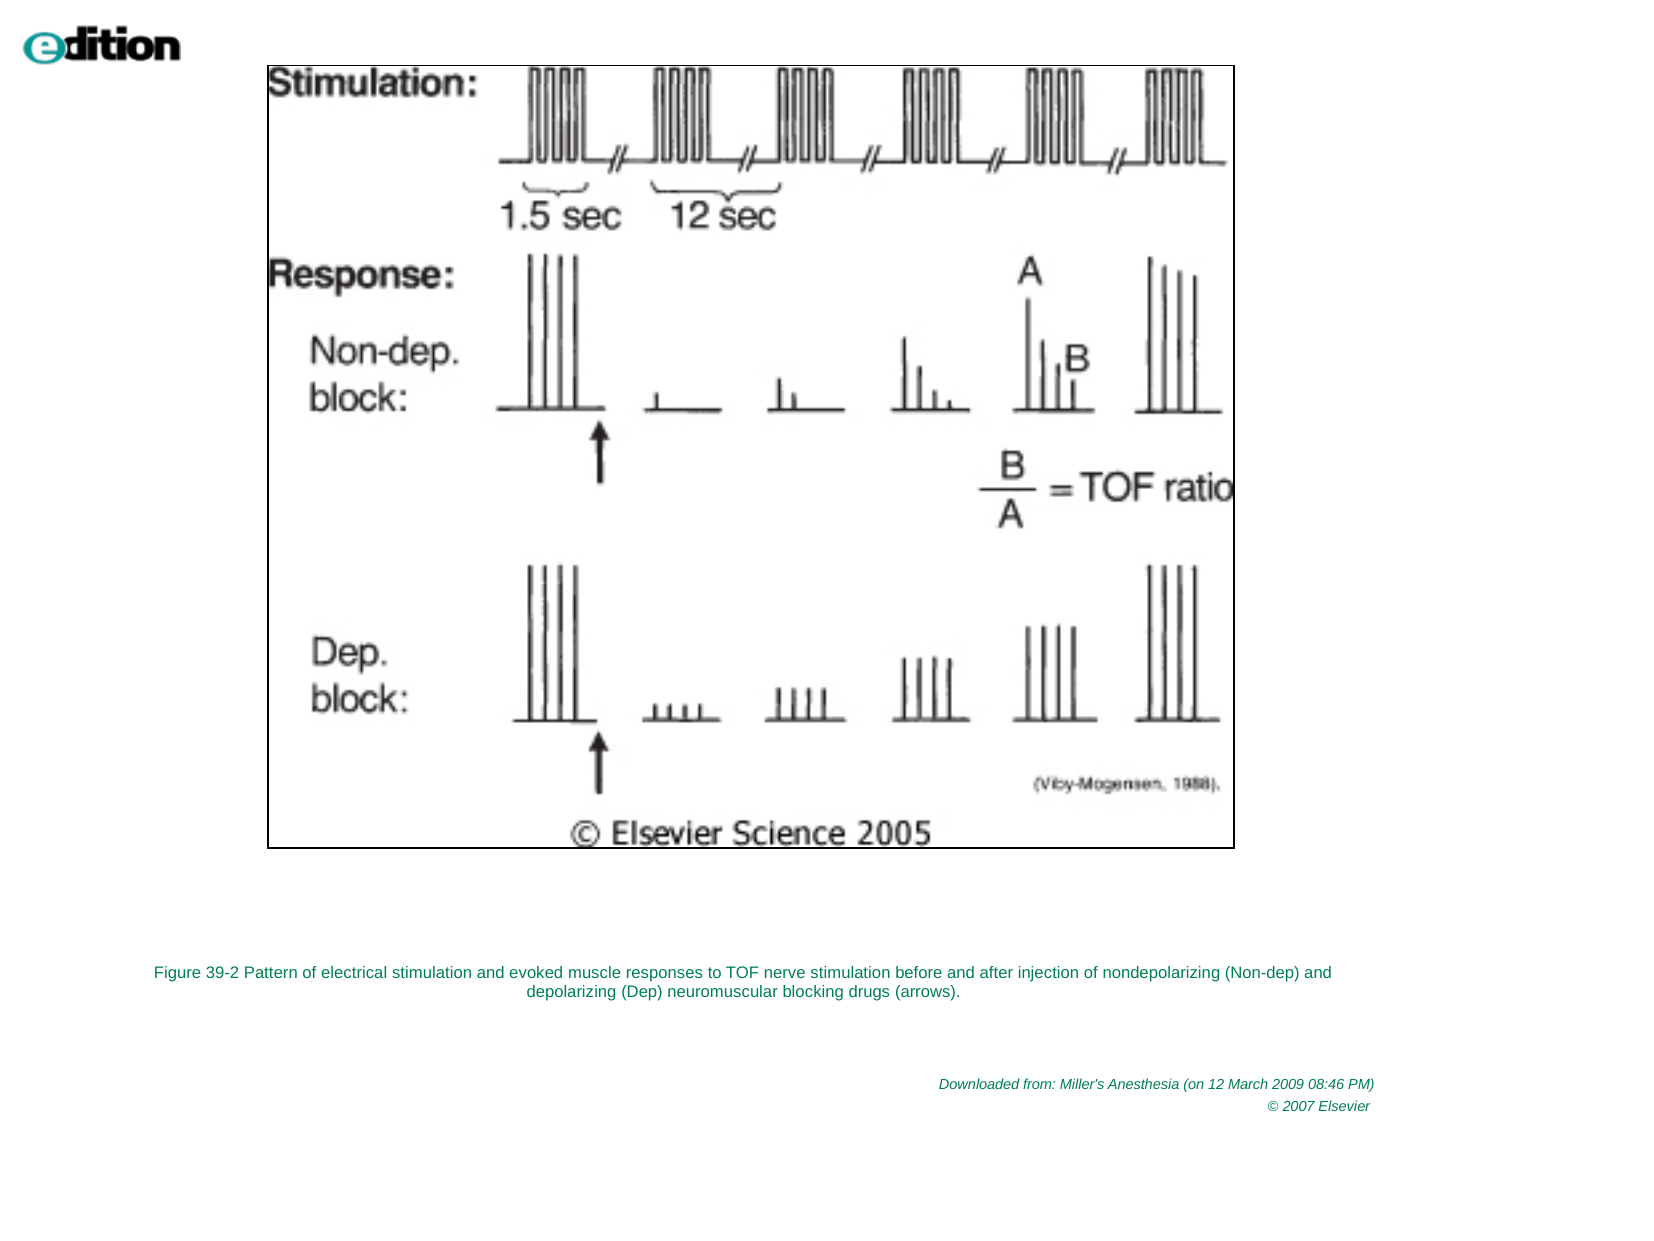

Figure 39-2 Pattern of electrical stimulation and evoked muscle responses to TOF nerve stimulation before and after injection of nondepolarizing (Non-dep) and depolarizing (Dep) neuromuscular blocking drugs (arrows).
Downloaded from: Miller's Anesthesia (on 12 March 2009 08:46 PM)
© 2007 Elsevier